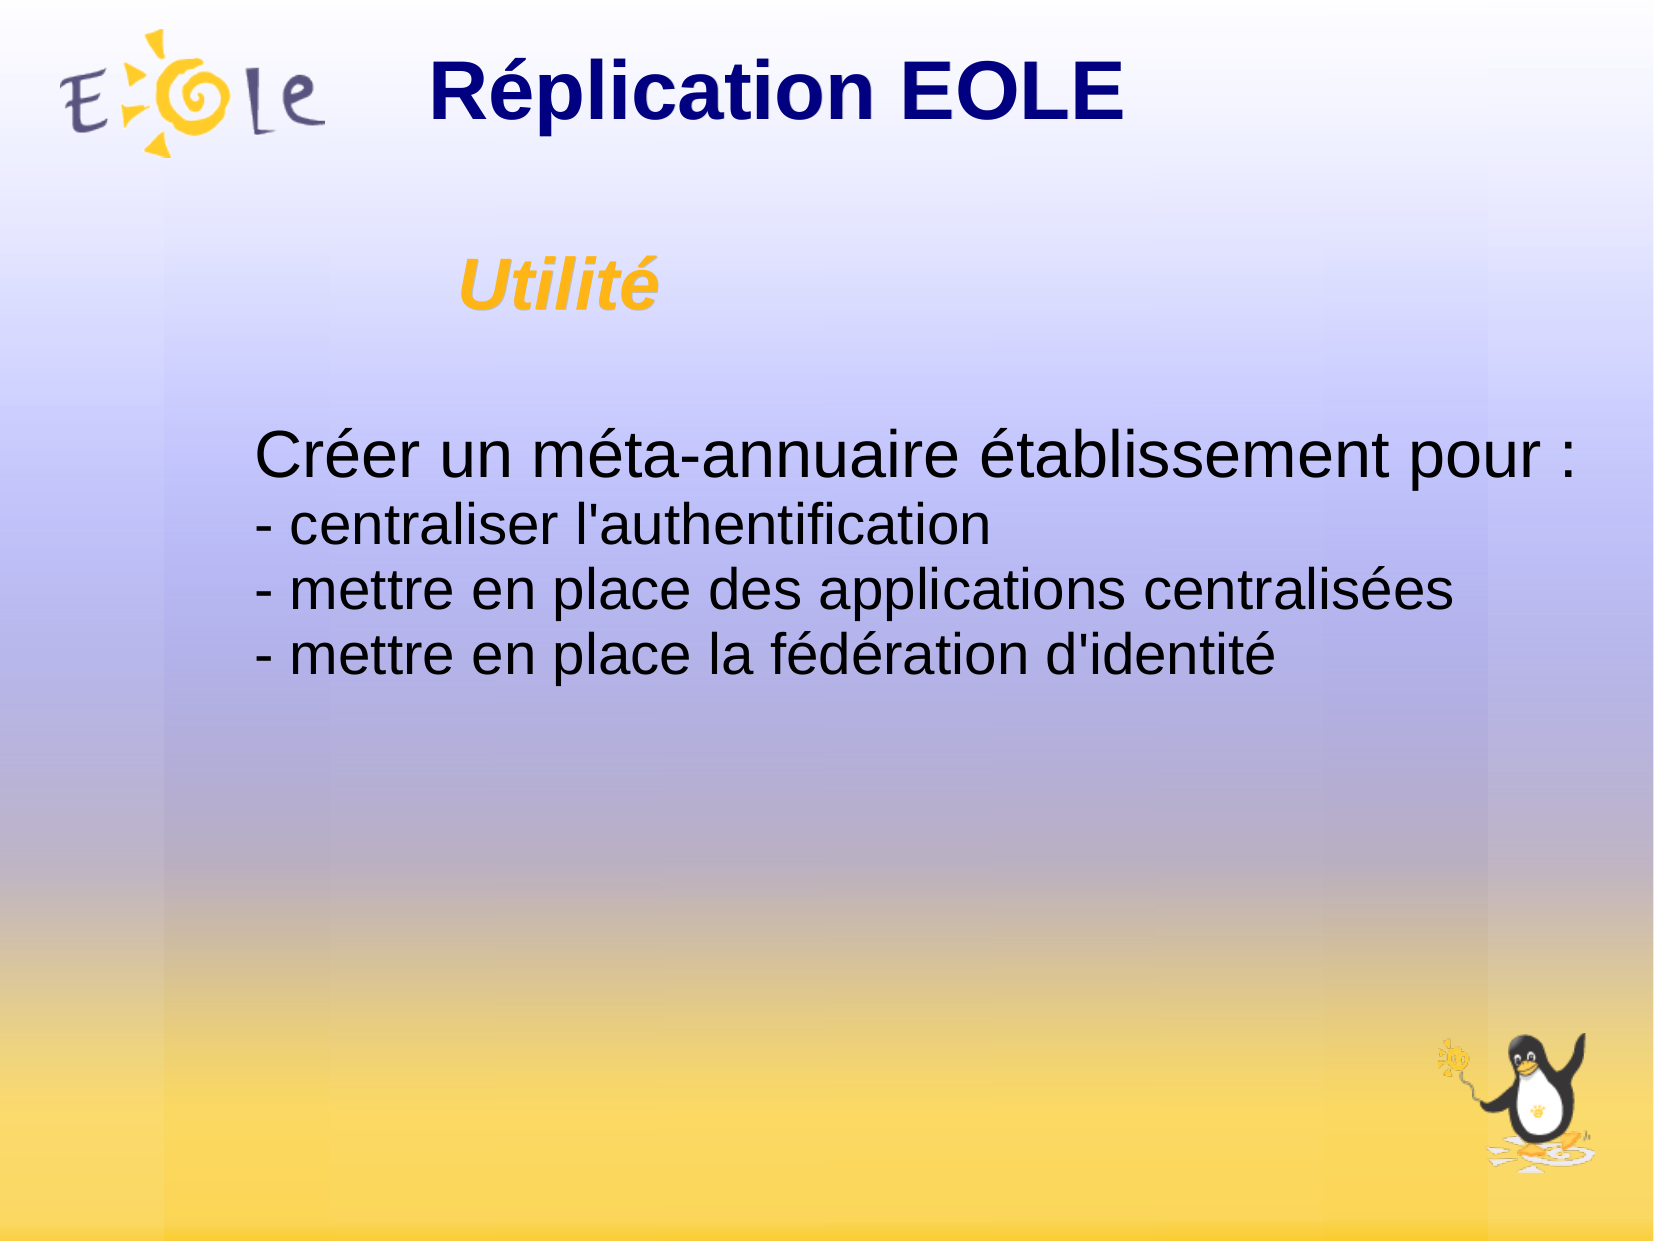

Réplication EOLE
Utilité
Créer un méta-annuaire établissement pour :
- centraliser l'authentification
- mettre en place des applications centralisées
- mettre en place la fédération d'identité